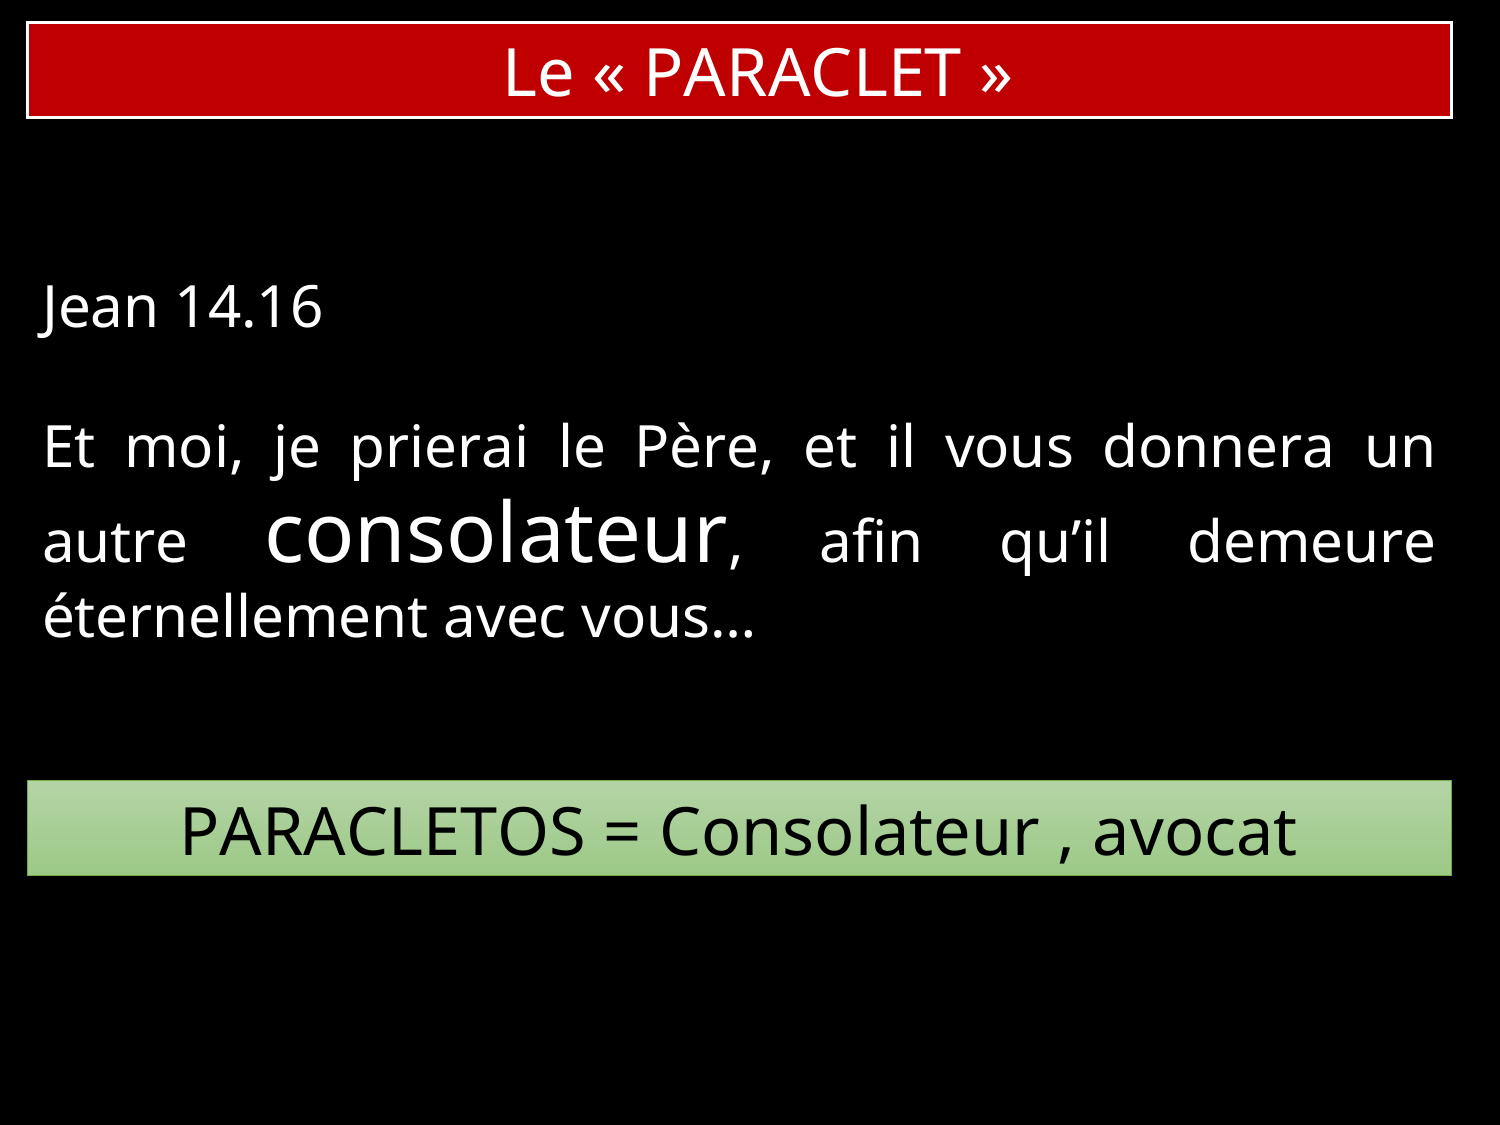

Le « PARACLET »
Jean 14.16
Et moi, je prierai le Père, et il vous donnera un autre consolateur, afin qu’il demeure éternellement avec vous…
PARACLETOS = Consolateur , avocat